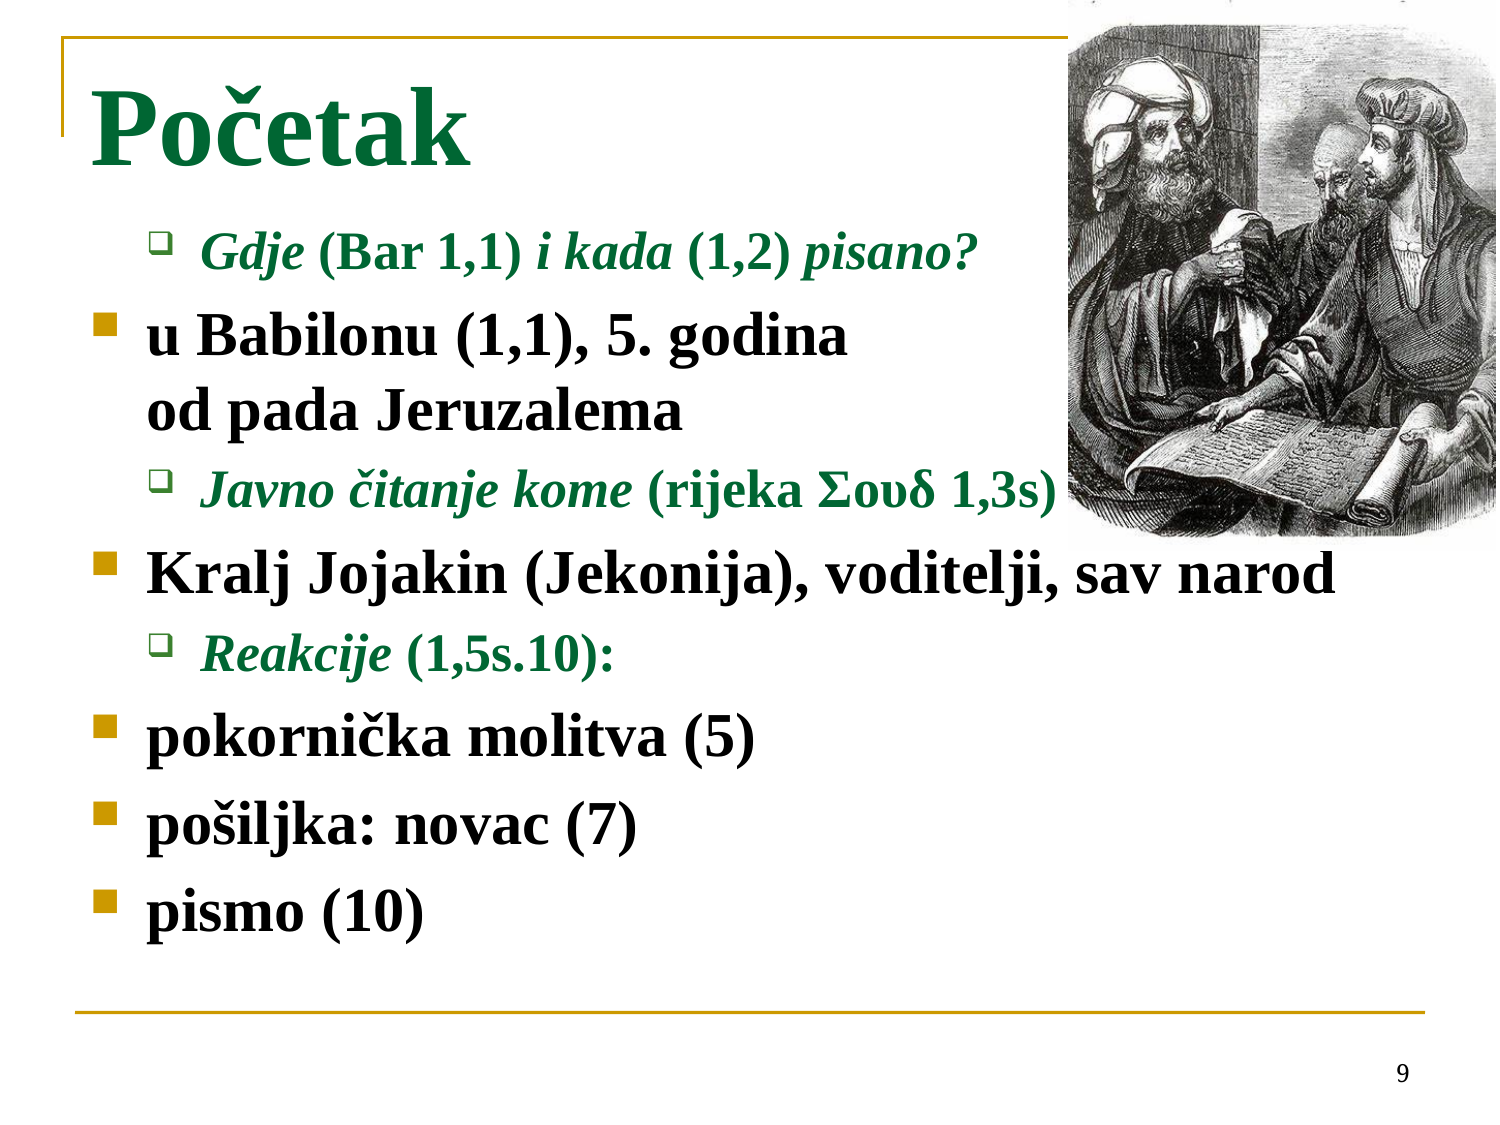

# Početak
Gdje (Bar 1,1) i kada (1,2) pisano?
u Babilonu (1,1), 5. godina
od pada Jeruzalema
Javno čitanje kome (rijeka Σουδ 1,3s)
Kralj Jojakin (Jekonija), voditelji, sav narod
Reakcije (1,5s.10):
pokornička molitva (5)
pošiljka: novac (7)
pismo (10)